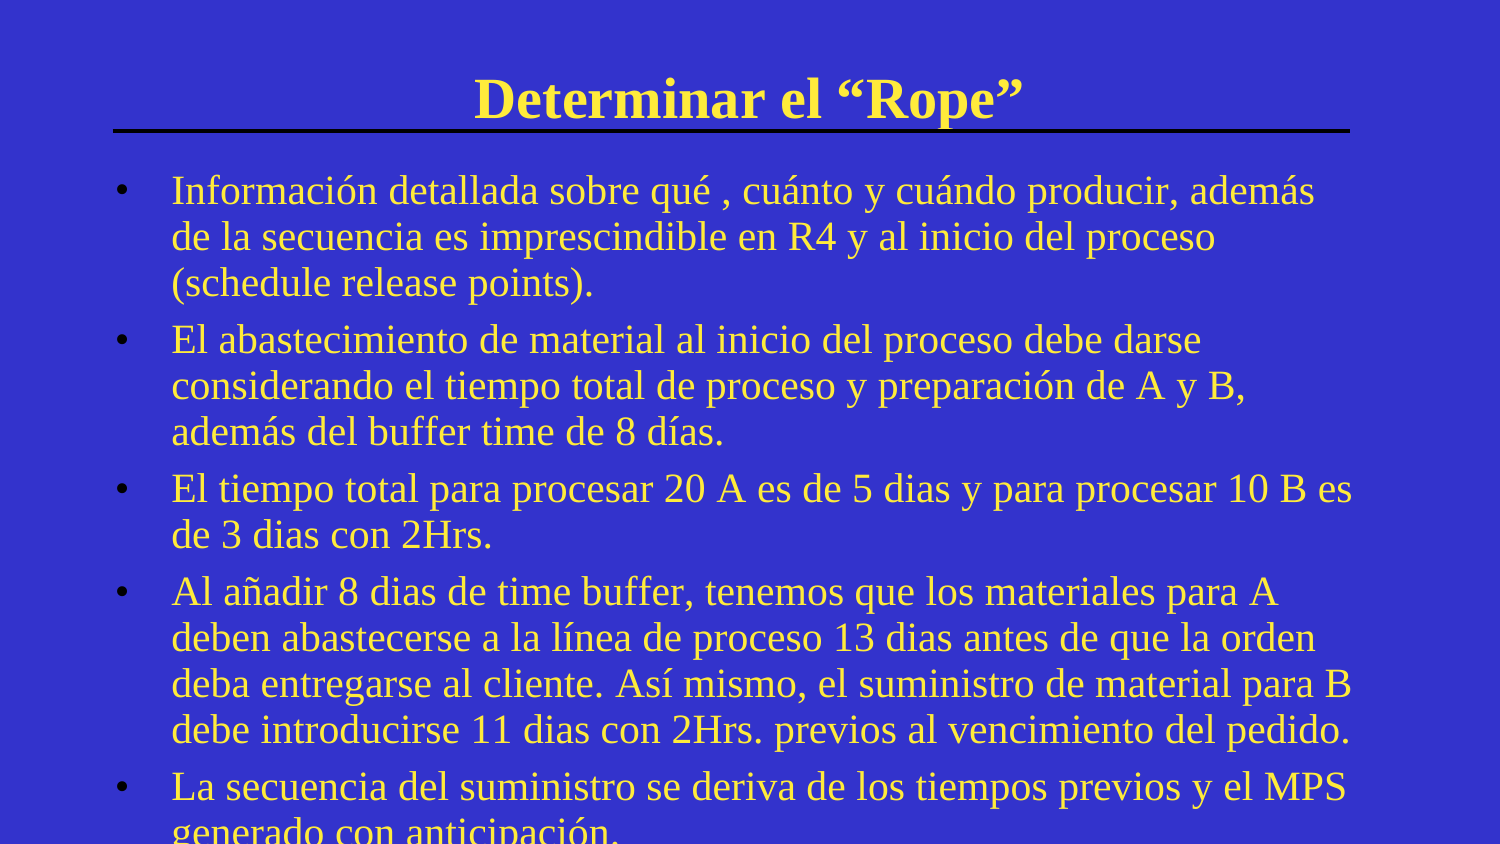

# Determinar el “Rope”
Información detallada sobre qué , cuánto y cuándo producir, además de la secuencia es imprescindible en R4 y al inicio del proceso (schedule release points).
El abastecimiento de material al inicio del proceso debe darse considerando el tiempo total de proceso y preparación de A y B, además del buffer time de 8 días.
El tiempo total para procesar 20 A es de 5 dias y para procesar 10 B es de 3 dias con 2Hrs.
Al añadir 8 dias de time buffer, tenemos que los materiales para A deben abastecerse a la línea de proceso 13 dias antes de que la orden deba entregarse al cliente. Así mismo, el suministro de material para B debe introducirse 11 dias con 2Hrs. previos al vencimiento del pedido.
La secuencia del suministro se deriva de los tiempos previos y el MPS generado con anticipación.